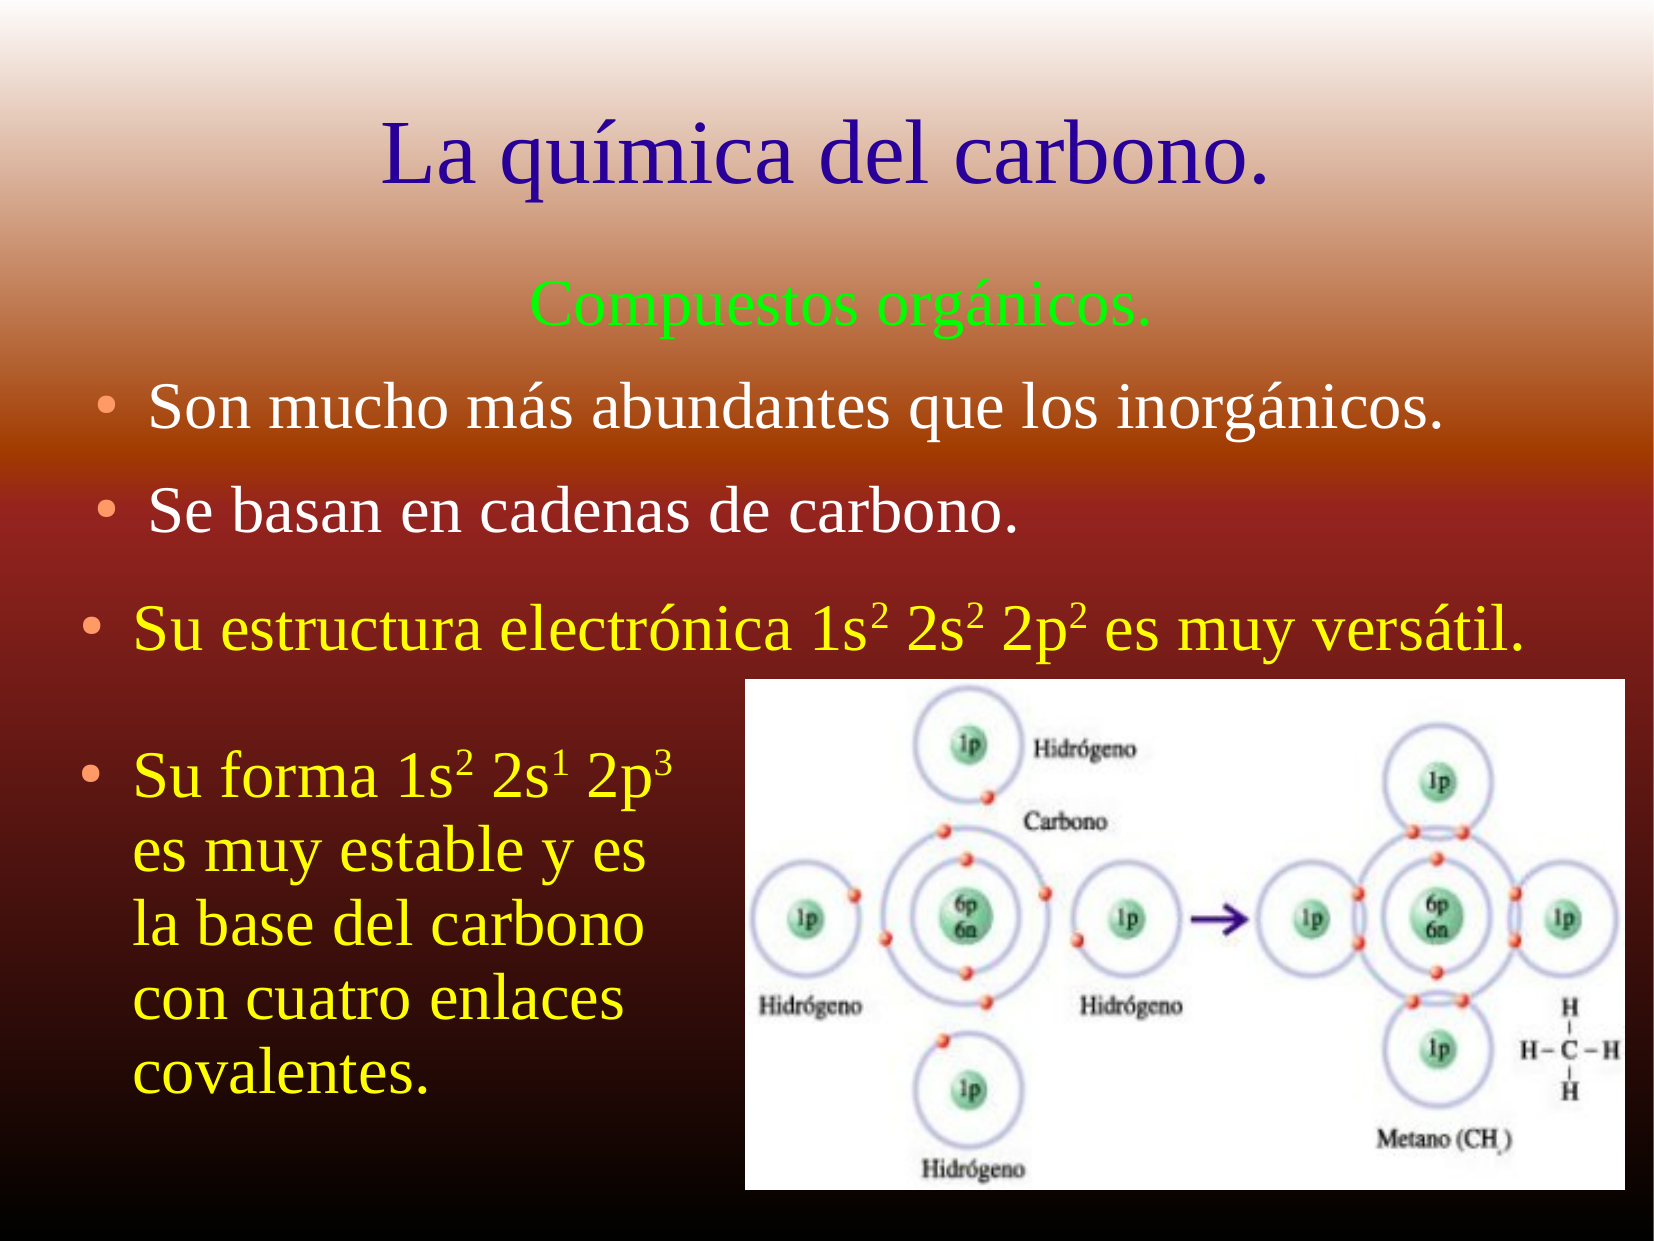

# La química del carbono.
Compuestos orgánicos.
Son mucho más abundantes que los inorgánicos.
Se basan en cadenas de carbono.
Su estructura electrónica 1s2 2s2 2p2 es muy versátil.
Su forma 1s2 2s1 2p3 es muy estable y es la base del carbono con cuatro enlaces covalentes.